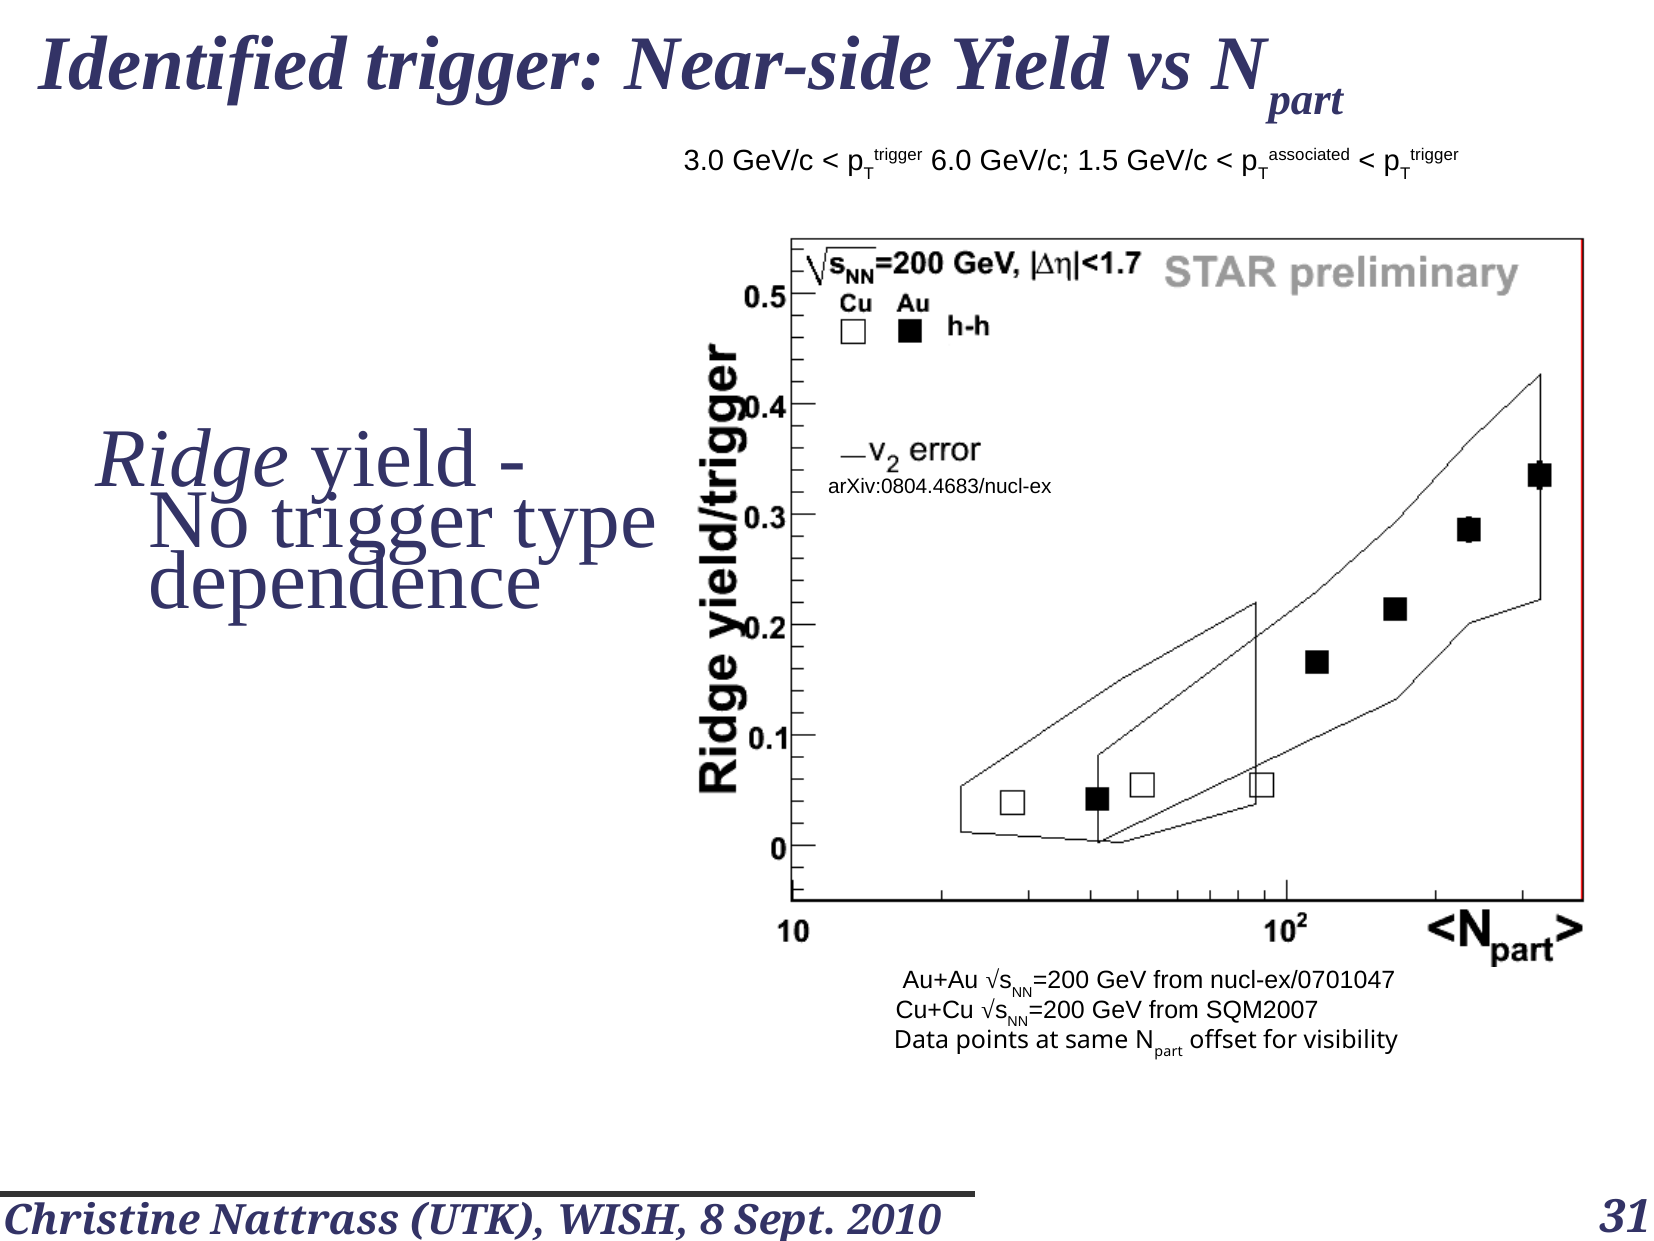

# Identified trigger: Near-side Yield vs Npart
3.0 GeV/c < pTtrigger 6.0 GeV/c; 1.5 GeV/c < pTassociated < pTtrigger
Ridge yield -
No trigger type dependence
arXiv:0804.4683/nucl-ex
 Au+Au √sNN=200 GeV from nucl-ex/0701047
Cu+Cu √sNN=200 GeV from SQM2007
Data points at same Npart offset for visibility